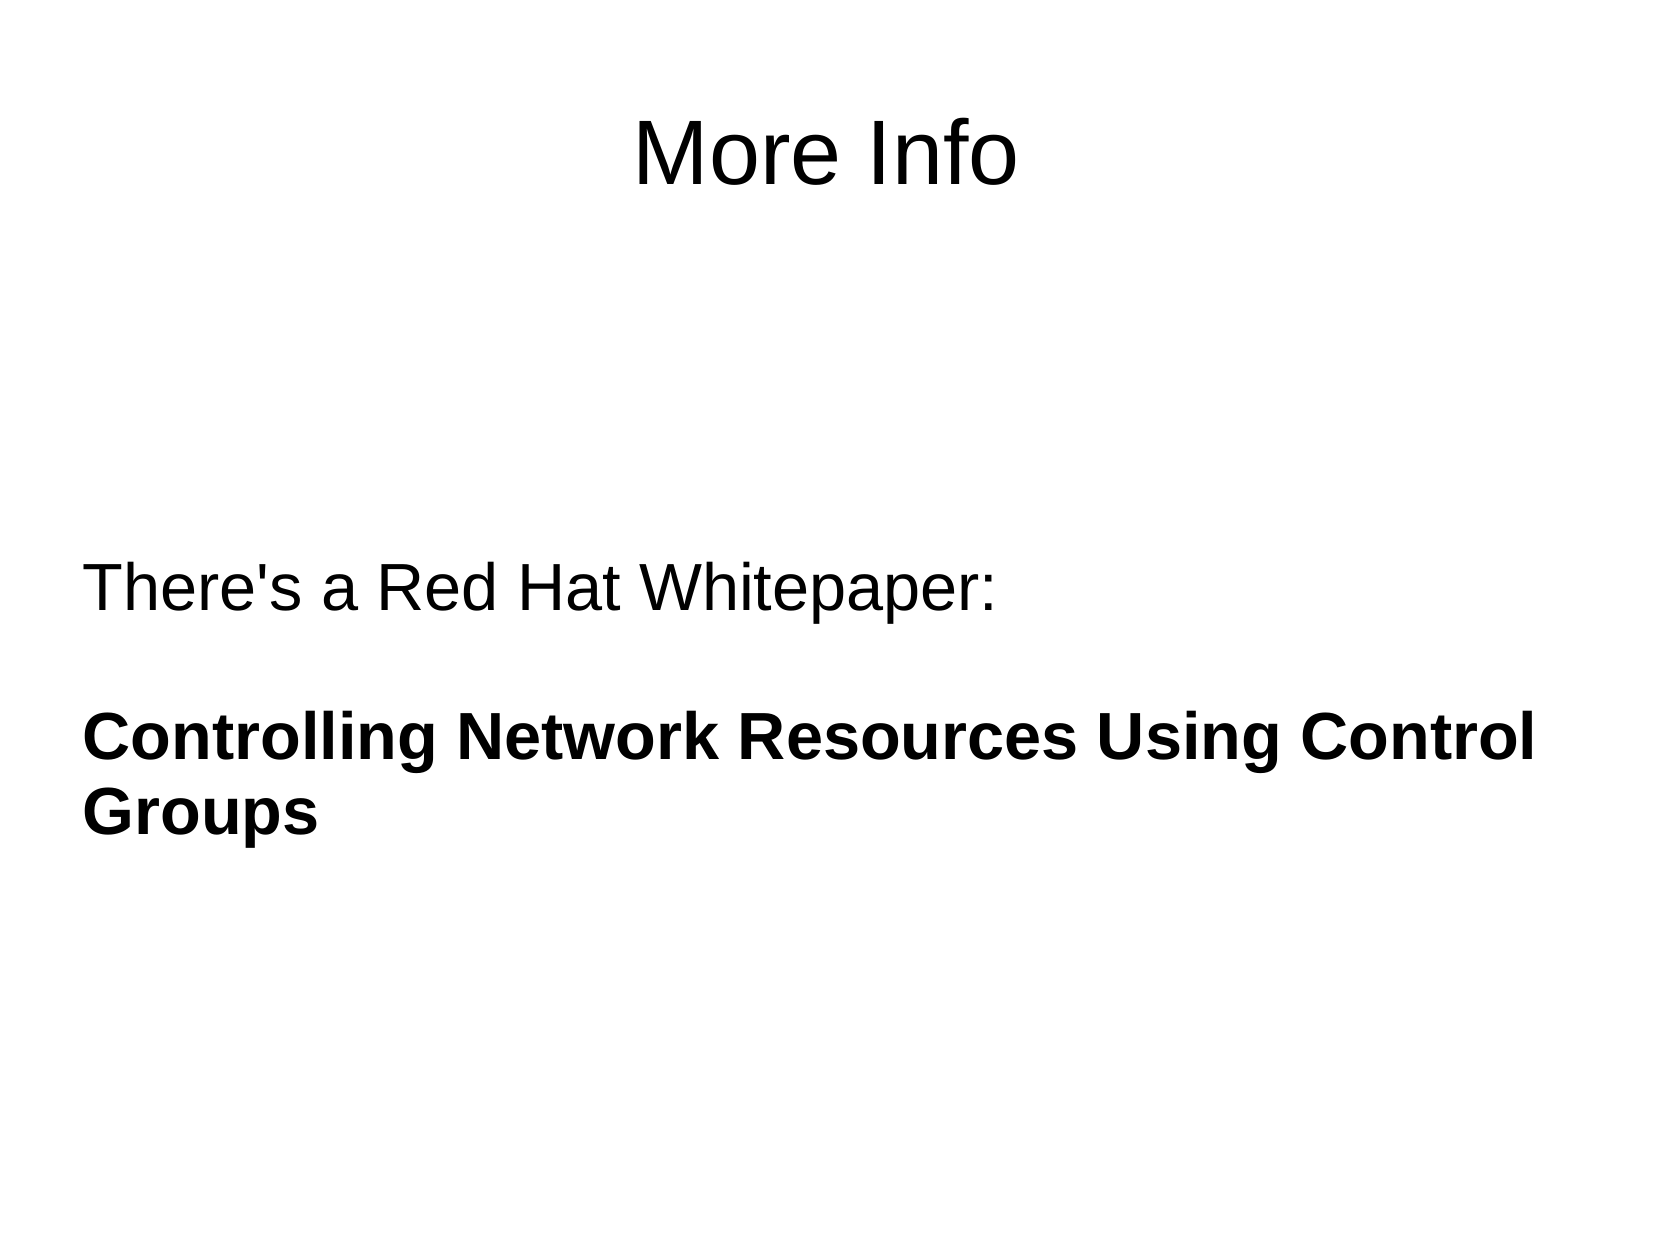

# More Info
There's a Red Hat Whitepaper:
Controlling Network Resources Using Control Groups